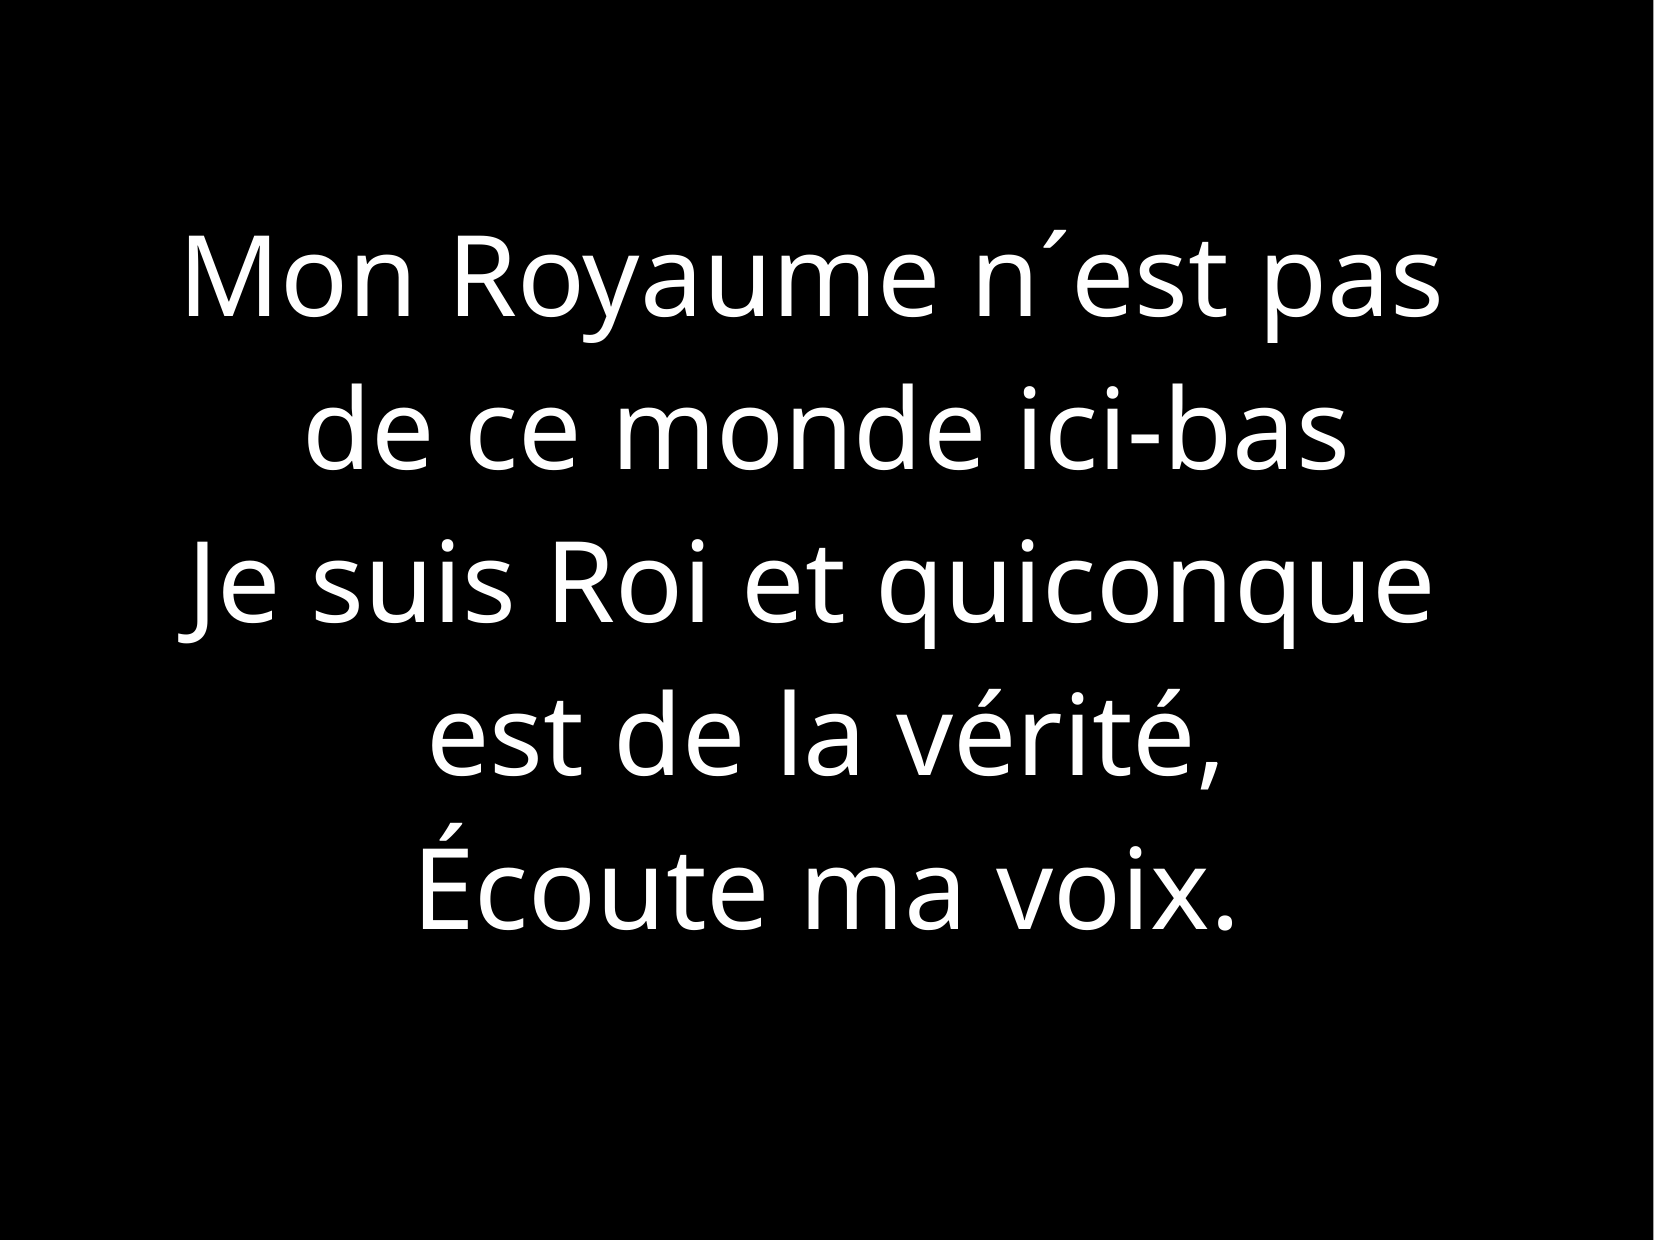

# Mon Royaume n´est pas
de ce monde ici-bas
Je suis Roi et quiconque
est de la vérité,
Écoute ma voix.